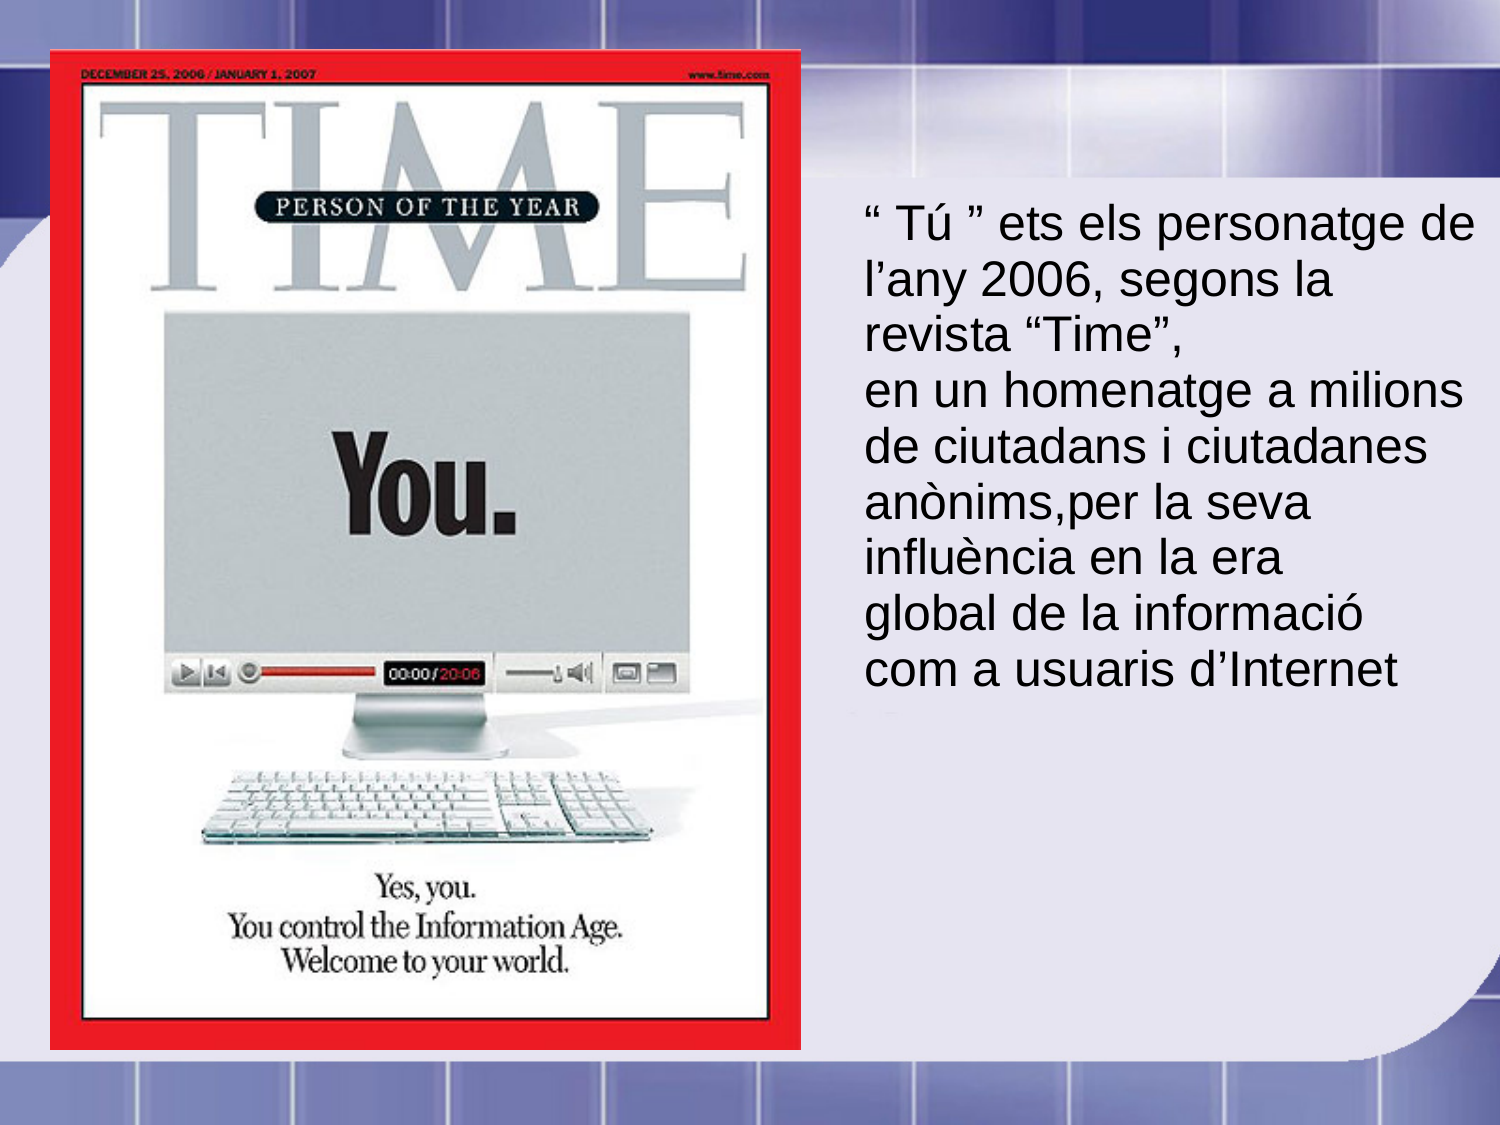

“ Tú ” ets els personatge de l’any 2006, segons la revista “Time”,
en un homenatge a milions de ciutadans i ciutadanes anònims,per la seva influència en la era
global de la informació
com a usuaris d’Internet